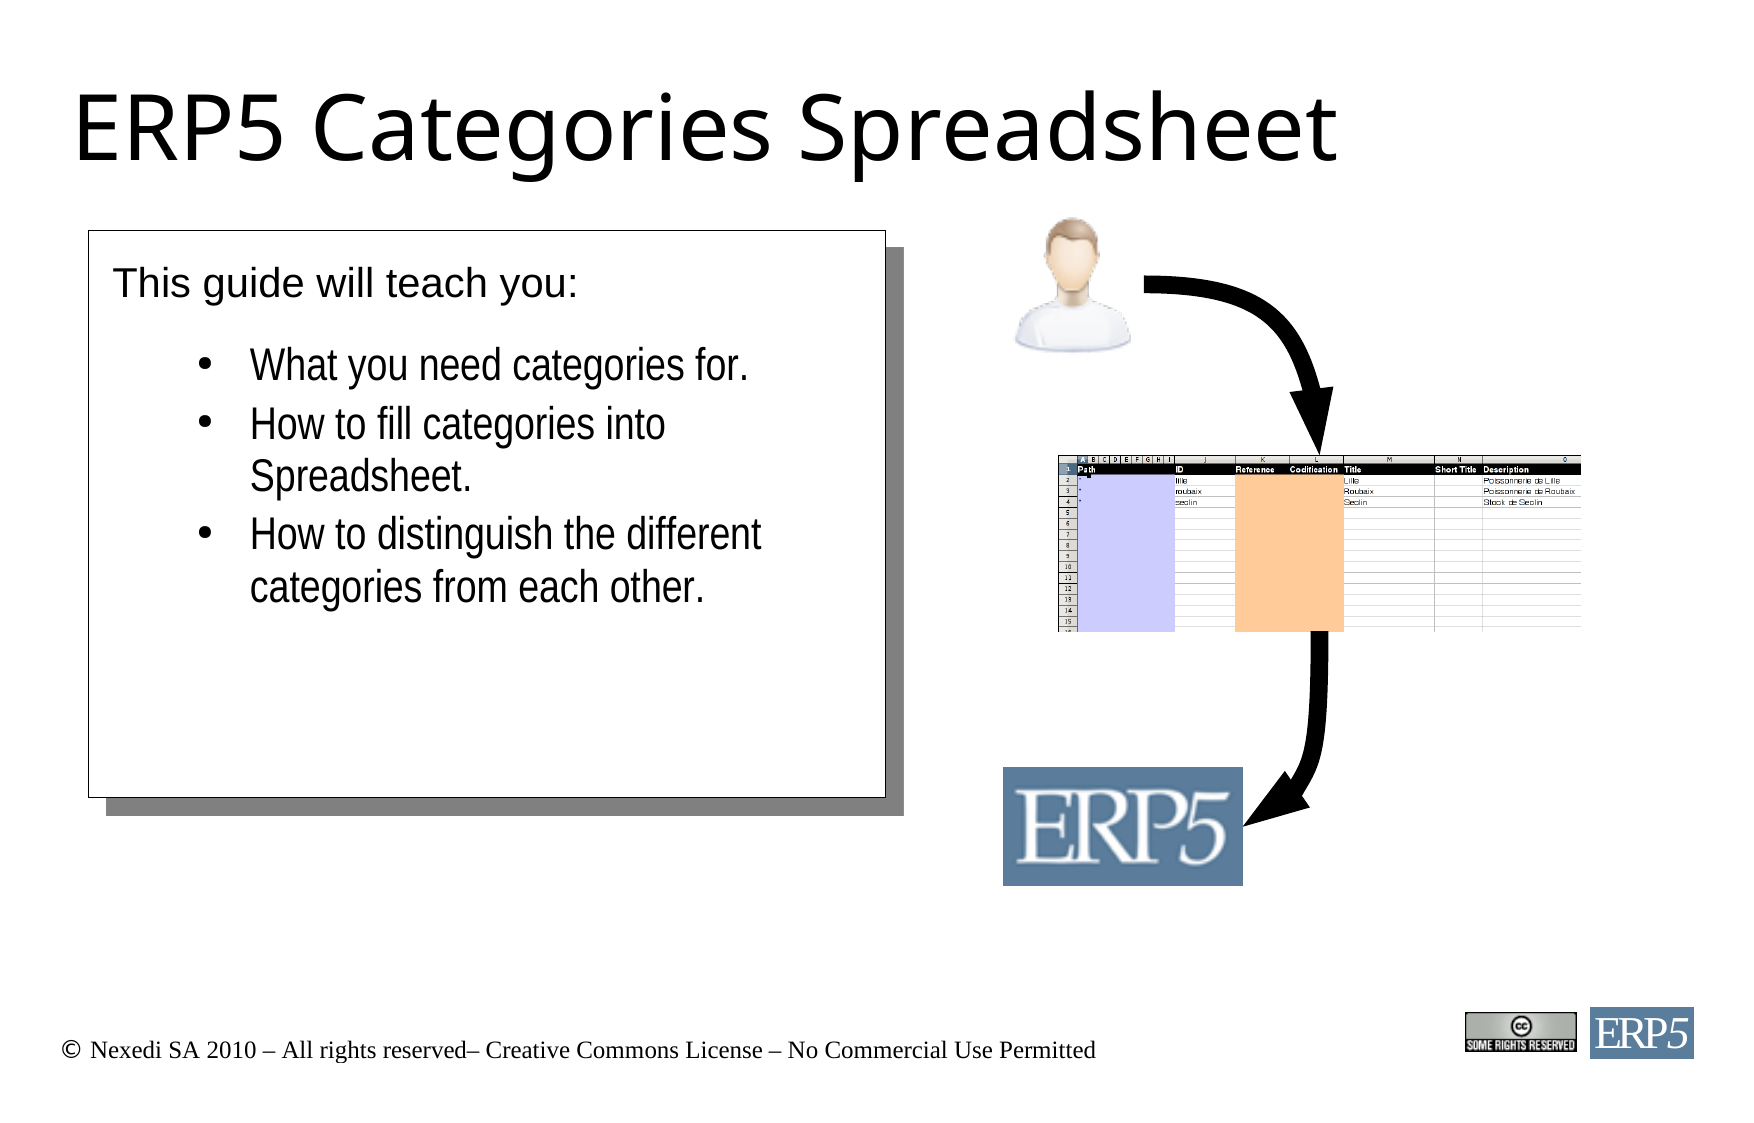

# ERP5 Categories Spreadsheet
This guide will teach you:
What you need categories for.
How to fill categories into Spreadsheet.
How to distinguish the different categories from each other.